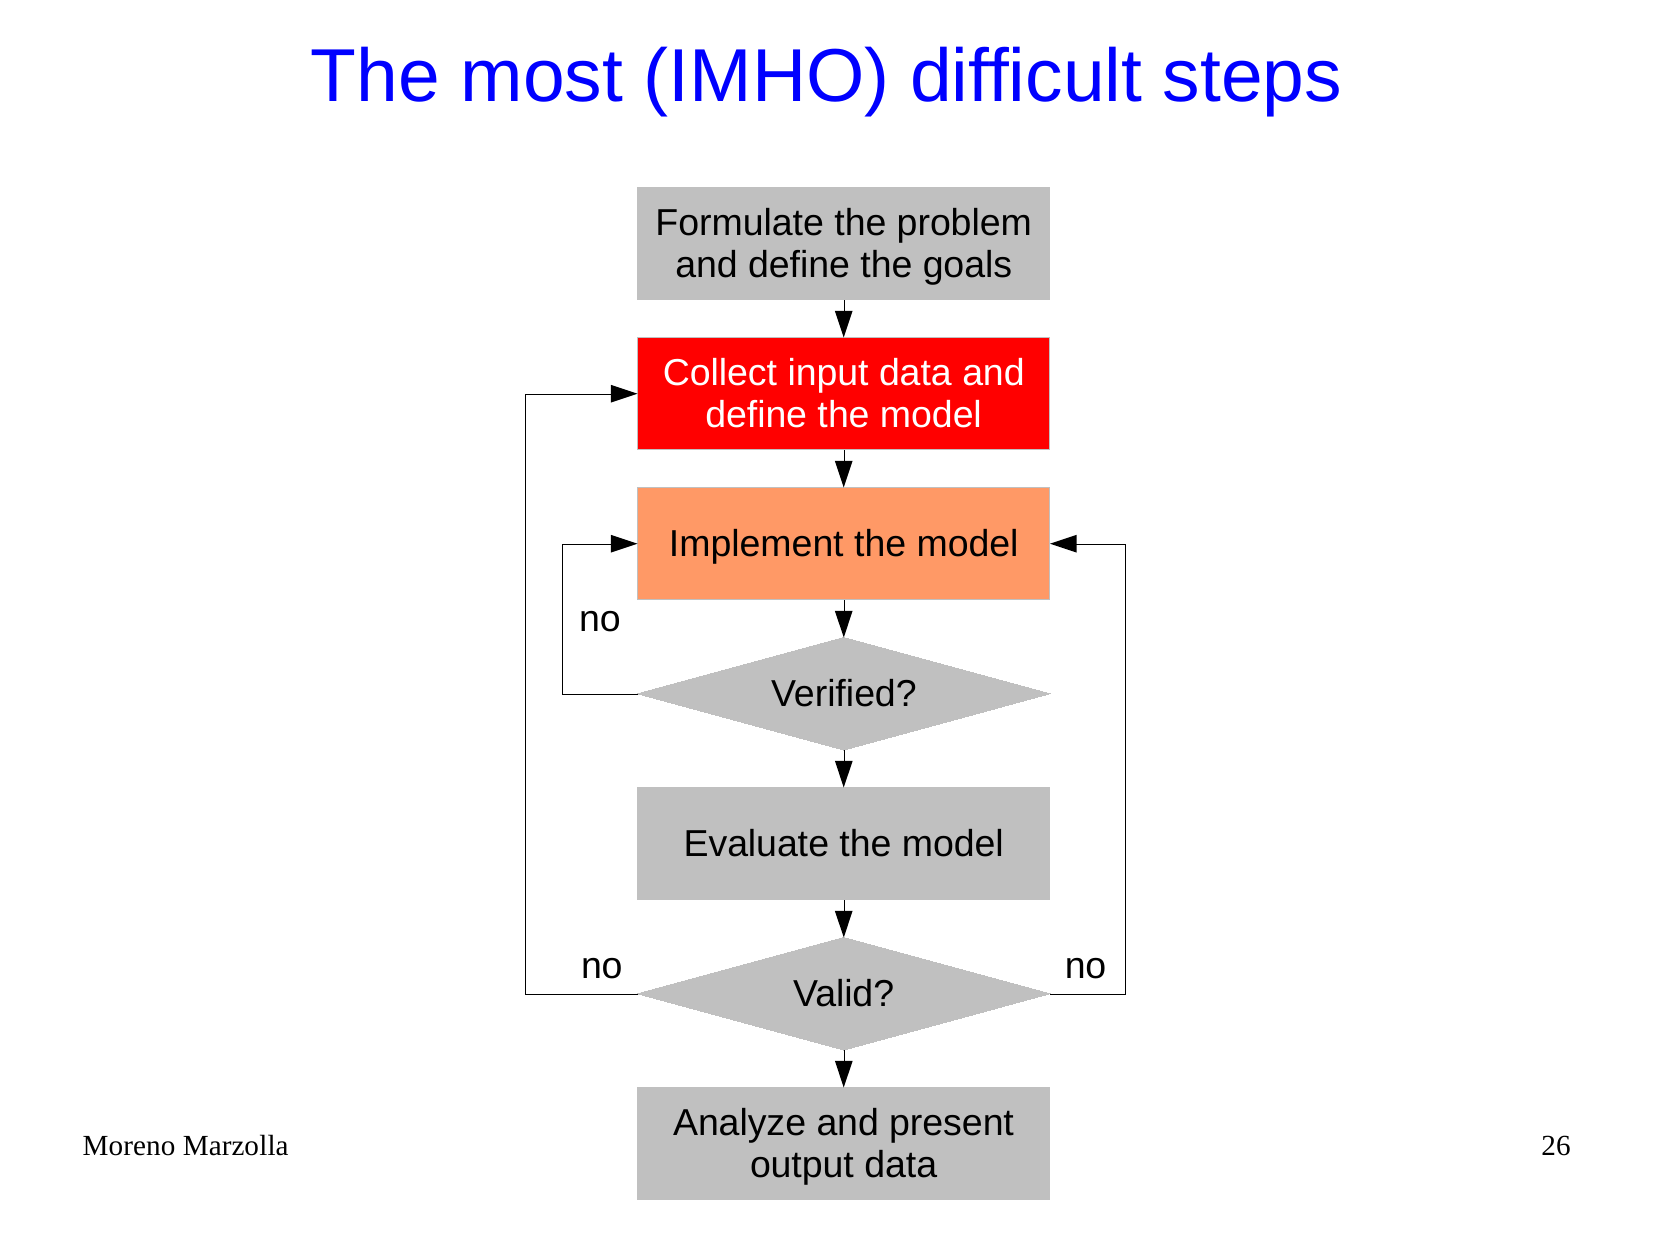

# The most (IMHO) difficult steps
Formulate the problem and define the goals
Collect input data and define the model
Implement the model
Verified?
Evaluate the model
no
Valid?
no
Analyze and present output data
Moreno Marzolla
26